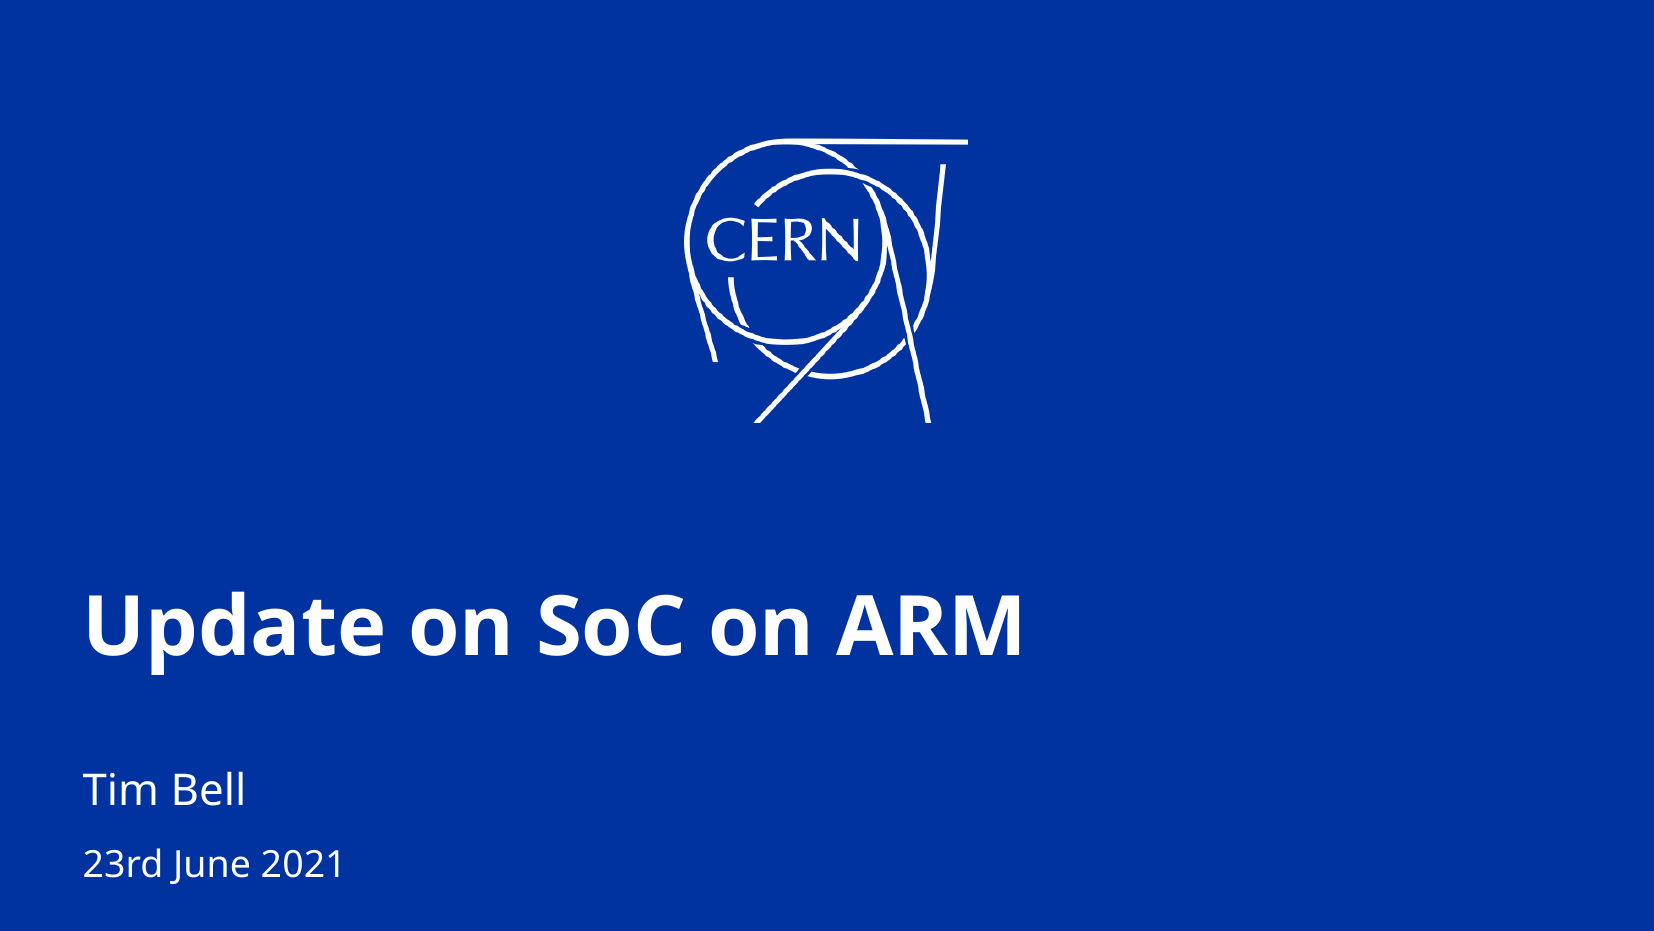

# Update on SoC on ARM
Tim Bell
23rd June 2021